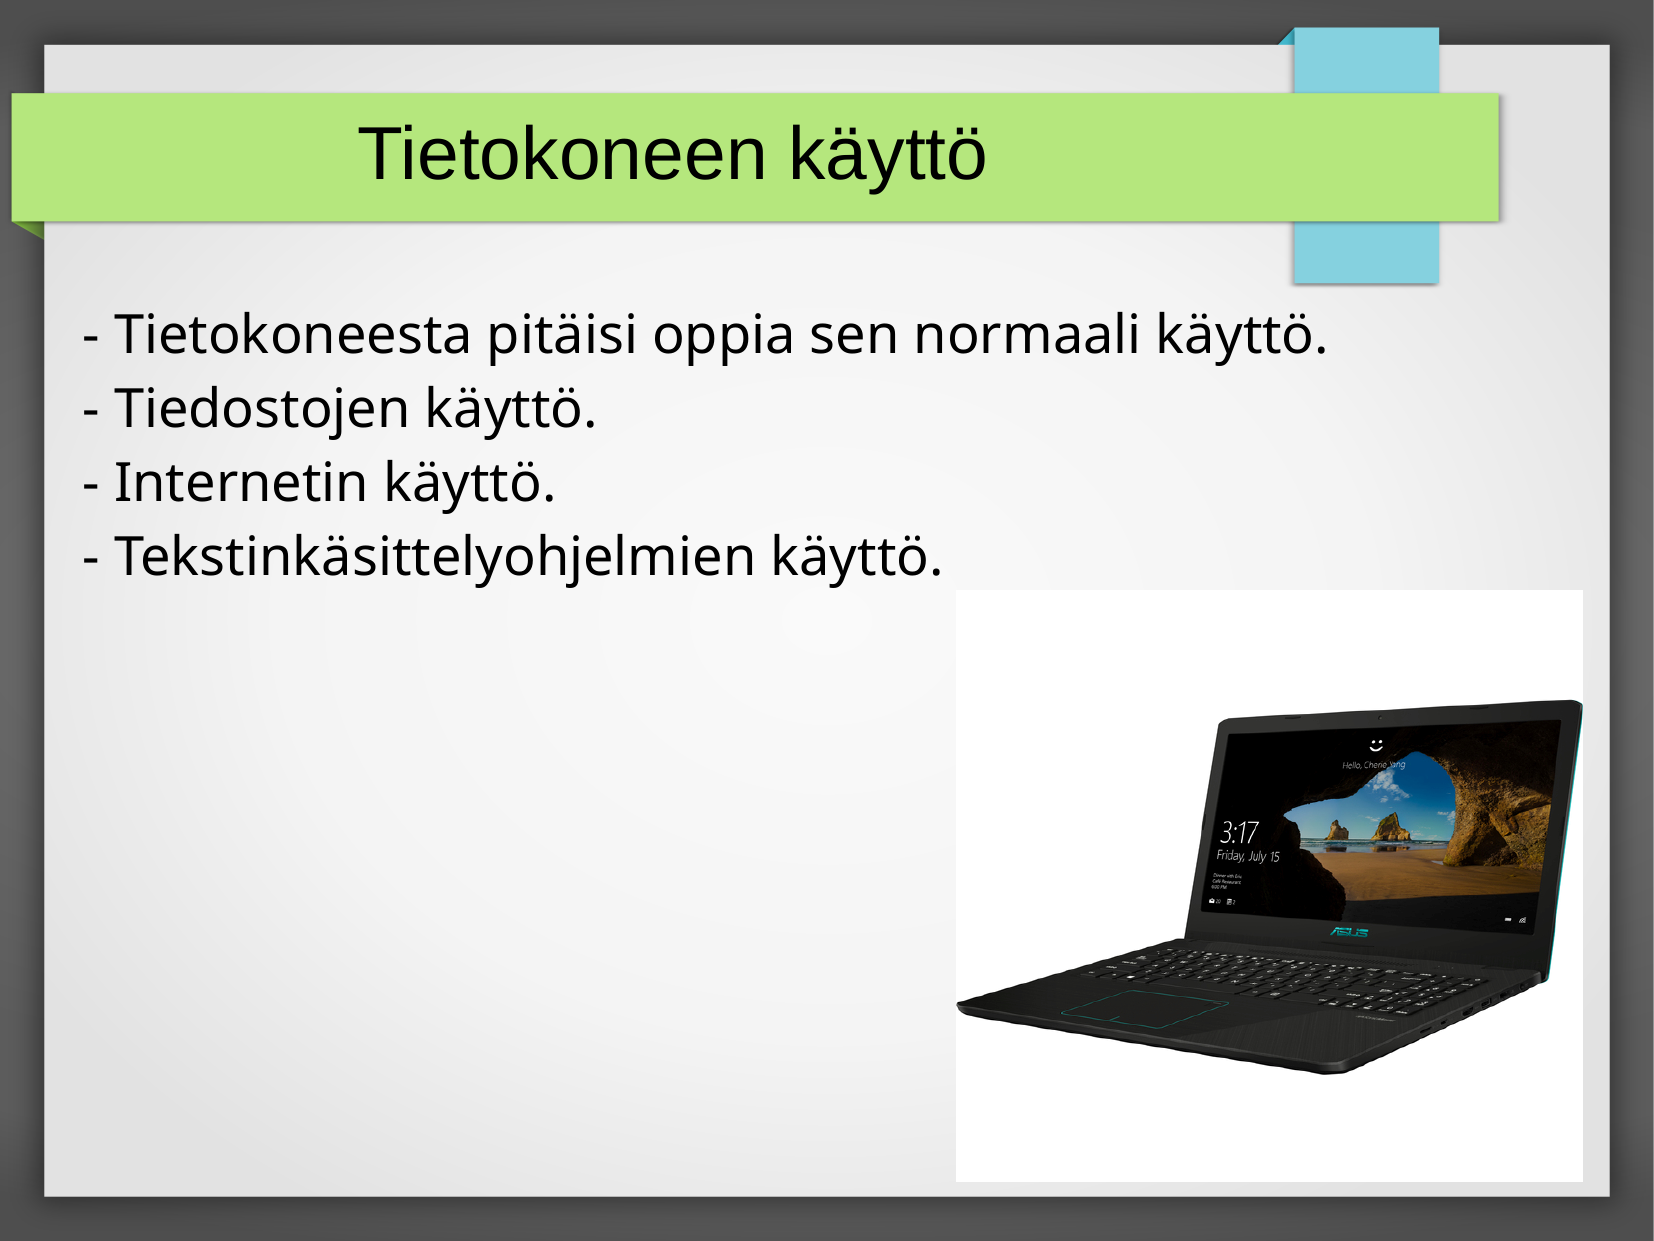

# Tietokoneen käyttö
- Tietokoneesta pitäisi oppia sen normaali käyttö.
- Tiedostojen käyttö.
- Internetin käyttö.
- Tekstinkäsittelyohjelmien käyttö.